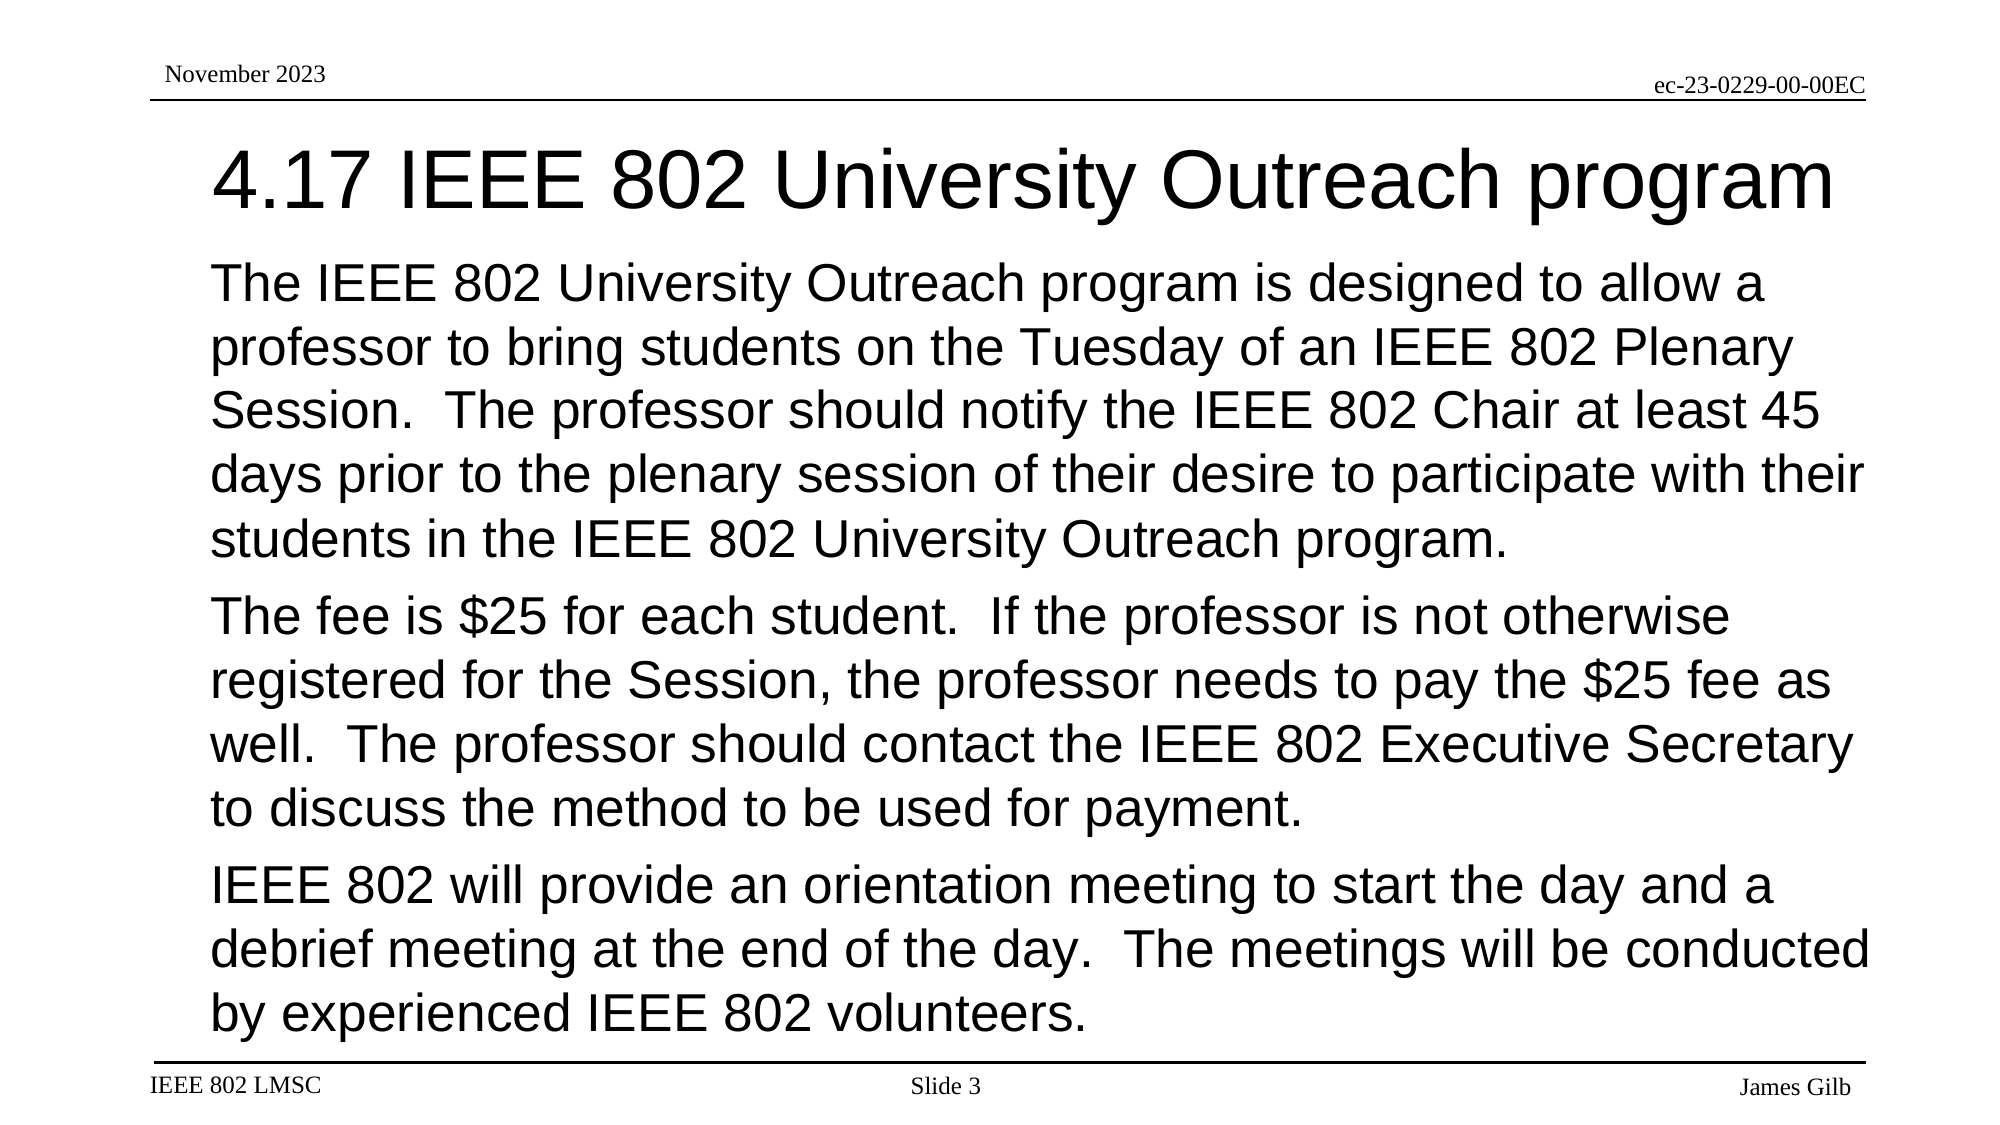

# 4.17 IEEE 802 University Outreach program
The IEEE 802 University Outreach program is designed to allow a professor to bring students on the Tuesday of an IEEE 802 Plenary Session. The professor should notify the IEEE 802 Chair at least 45 days prior to the plenary session of their desire to participate with their students in the IEEE 802 University Outreach program.
The fee is $25 for each student. If the professor is not otherwise registered for the Session, the professor needs to pay the $25 fee as well. The professor should contact the IEEE 802 Executive Secretary to discuss the method to be used for payment.
IEEE 802 will provide an orientation meeting to start the day and a debrief meeting at the end of the day. The meetings will be conducted by experienced IEEE 802 volunteers.
3